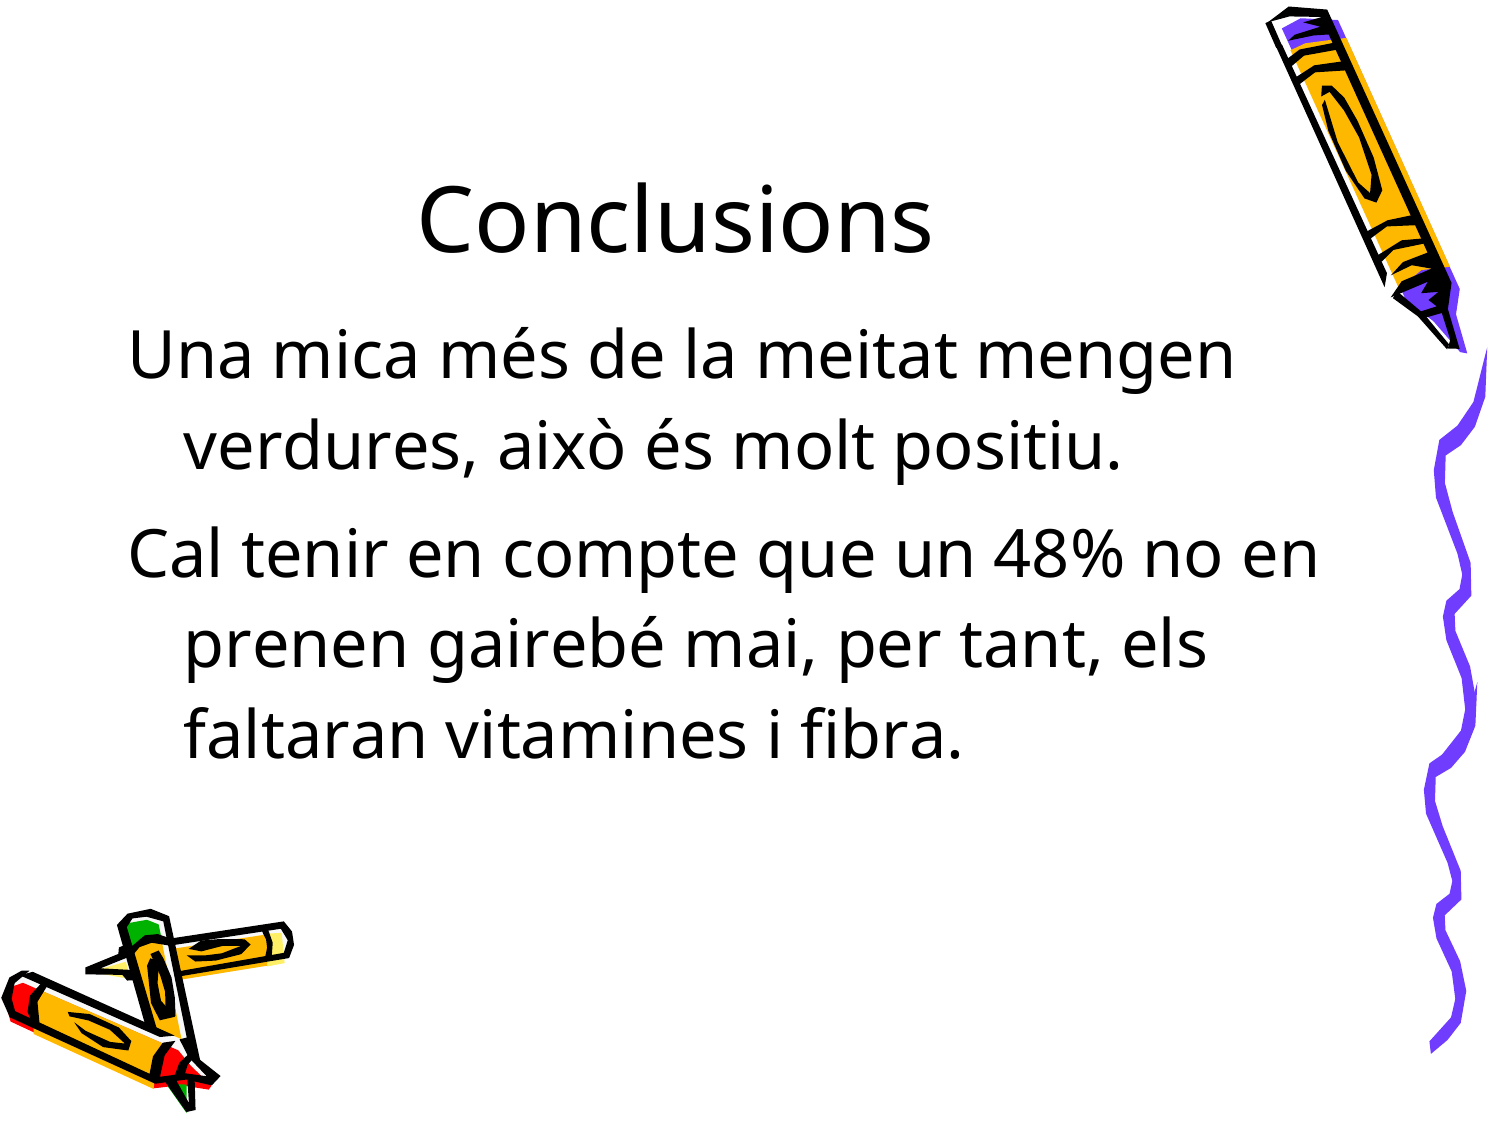

# Conclusions
Una mica més de la meitat mengen verdures, això és molt positiu.
Cal tenir en compte que un 48% no en prenen gairebé mai, per tant, els faltaran vitamines i fibra.